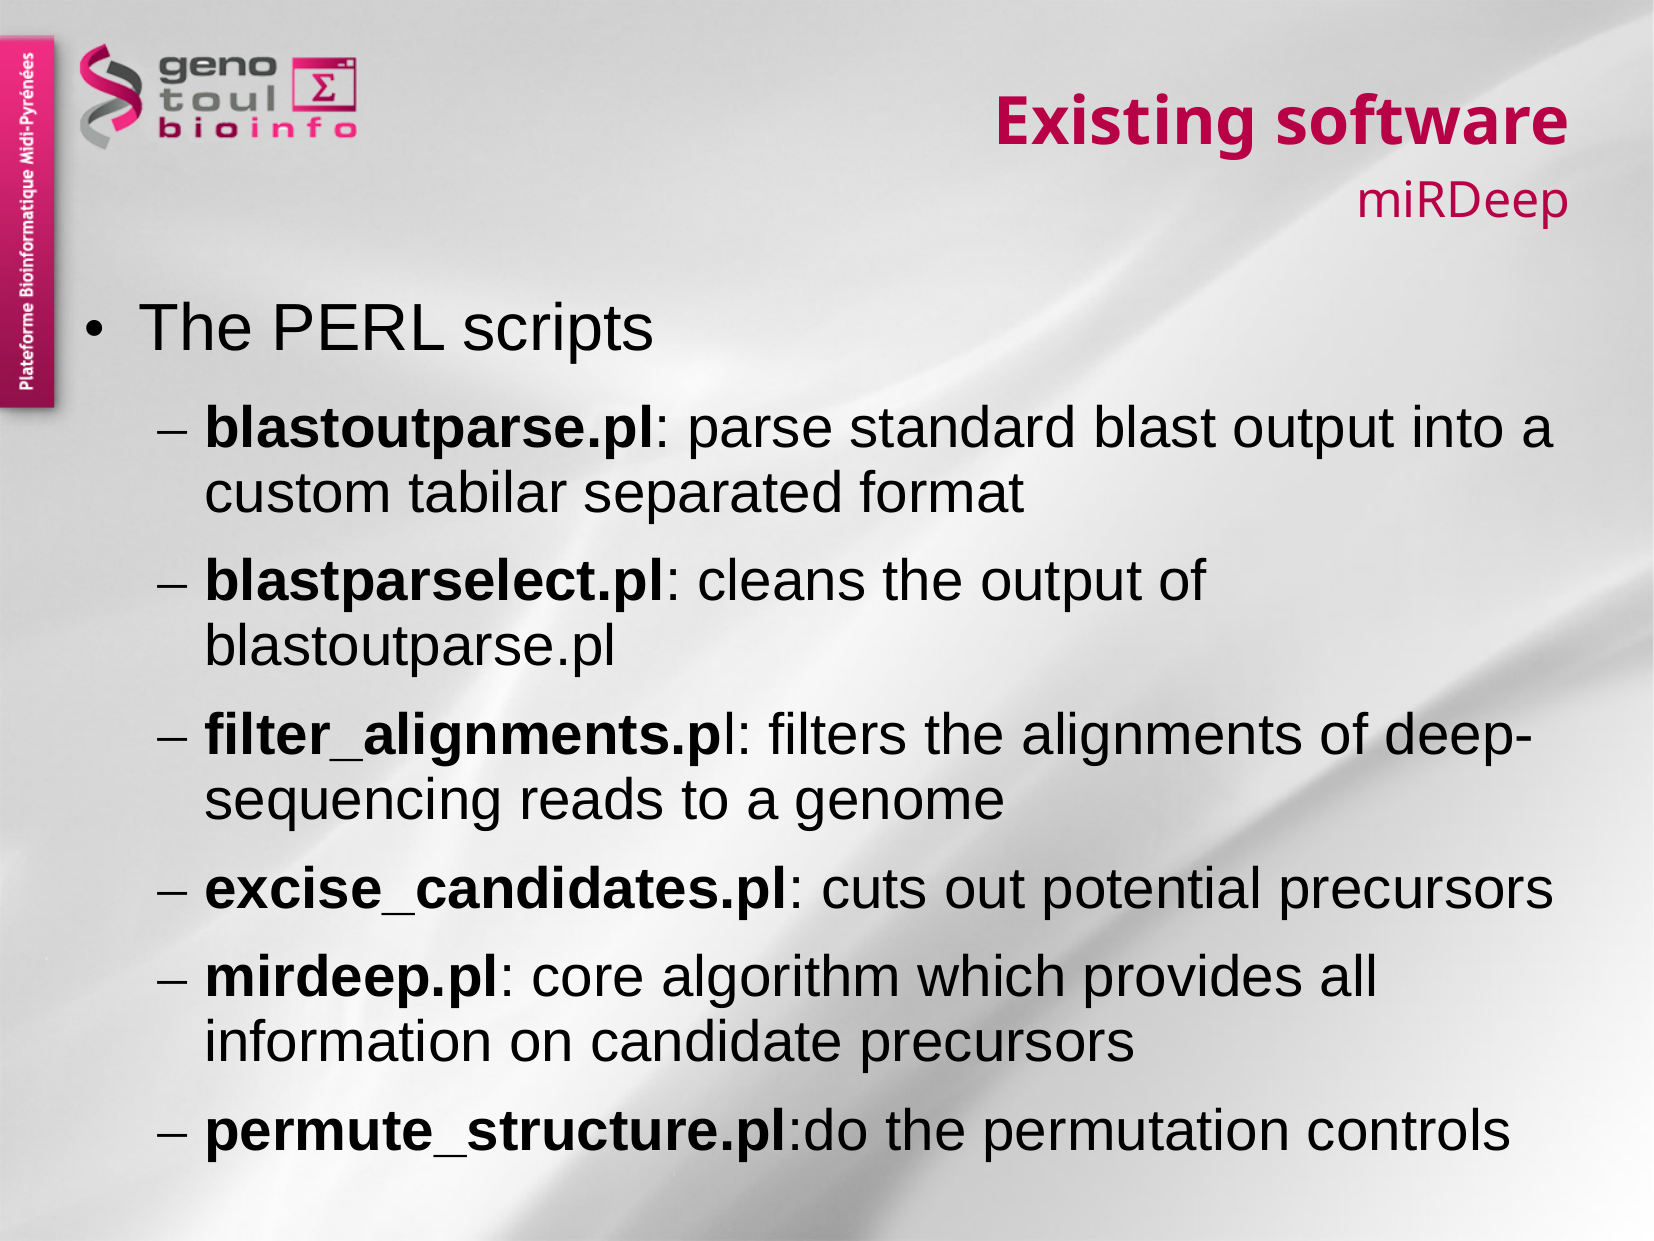

# Existing software miRDeep
The PERL scripts
blastoutparse.pl: parse standard blast output into a custom tabilar separated format
blastparselect.pl: cleans the output of blastoutparse.pl
filter_alignments.pl: filters the alignments of deep-sequencing reads to a genome
excise_candidates.pl: cuts out potential precursors
mirdeep.pl: core algorithm which provides all information on candidate precursors
permute_structure.pl:do the permutation controls